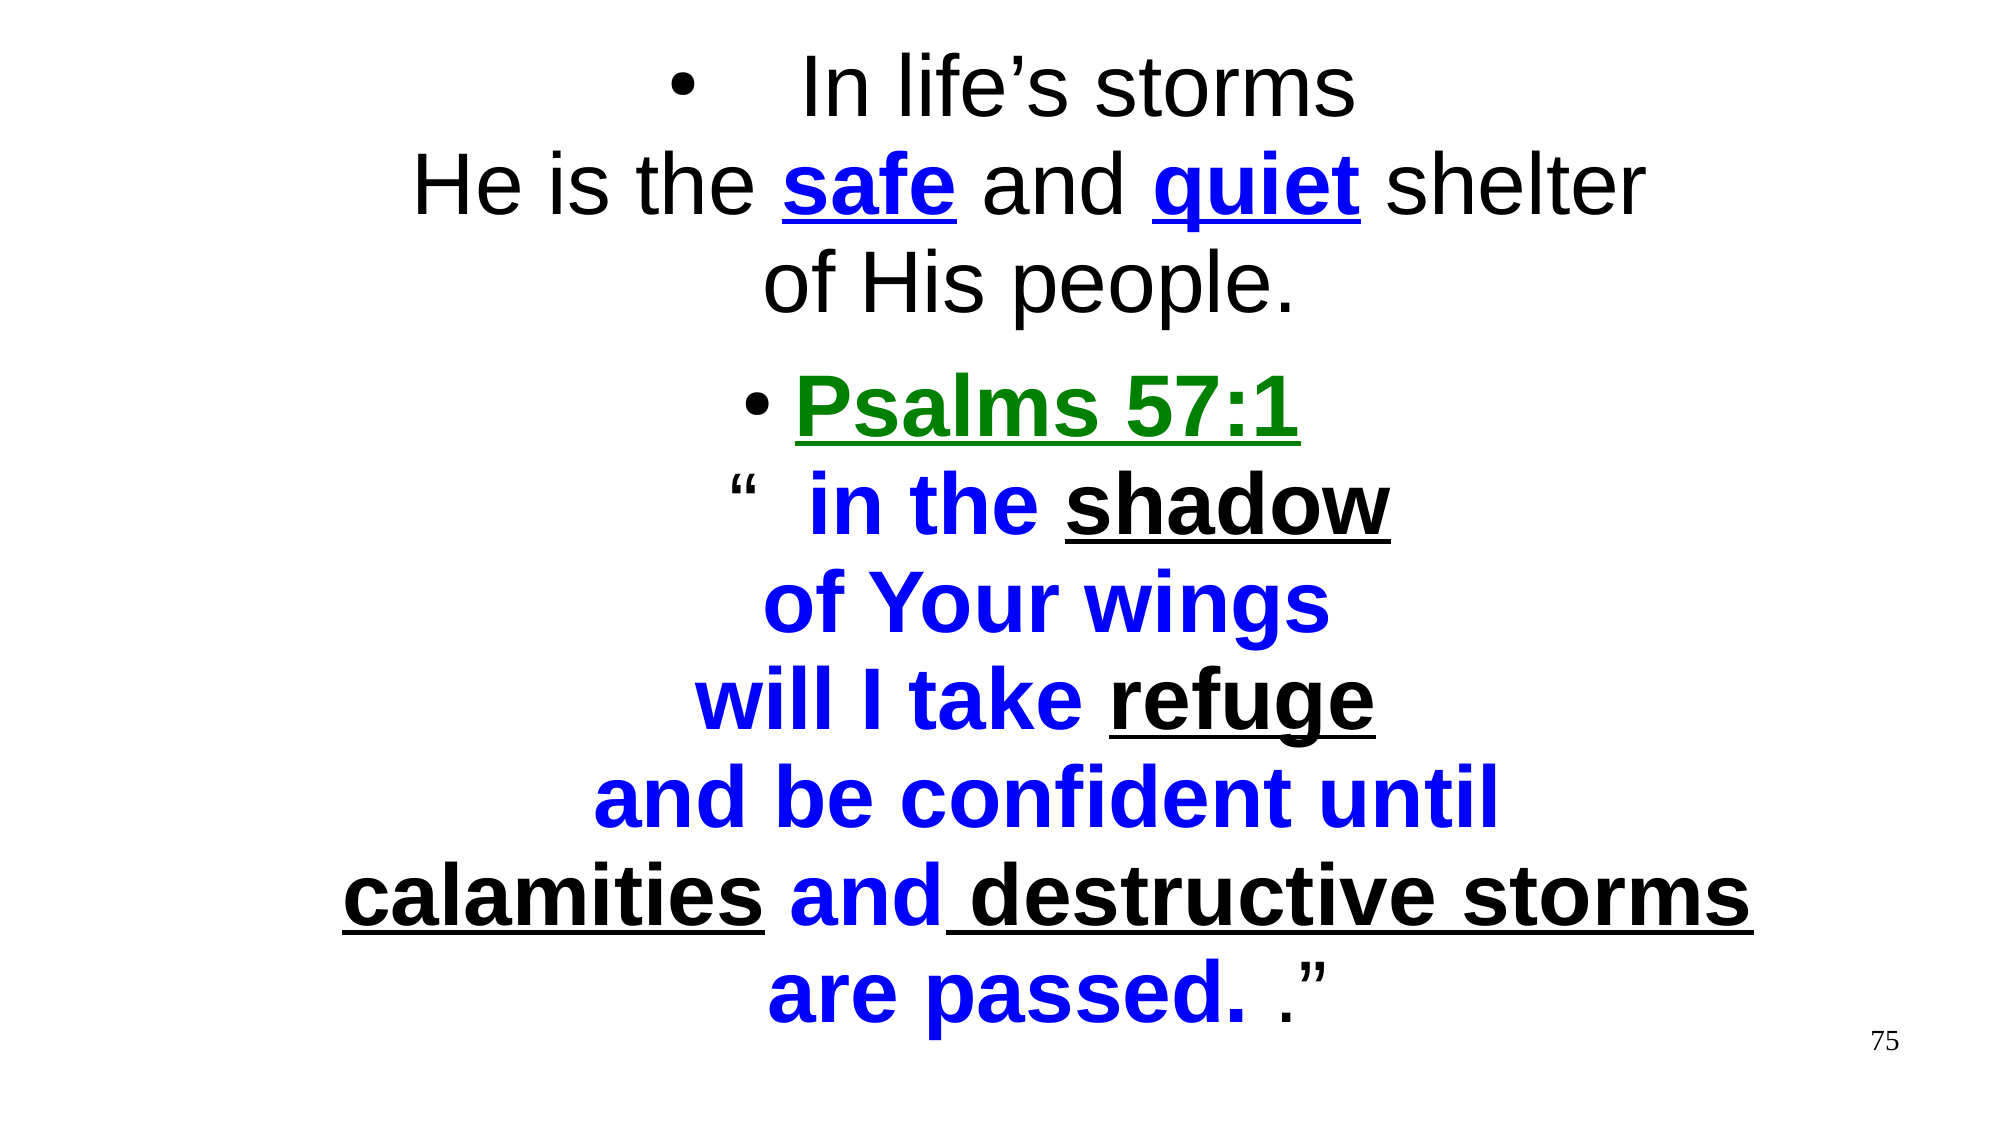

# In life’s storms He is the safe and quiet shelter of His people.
Psalms 57:1
 “ in the shadow
 of Your wings
will I take refuge
and be confident until
 calamities and destructive storms
are passed. .”
75